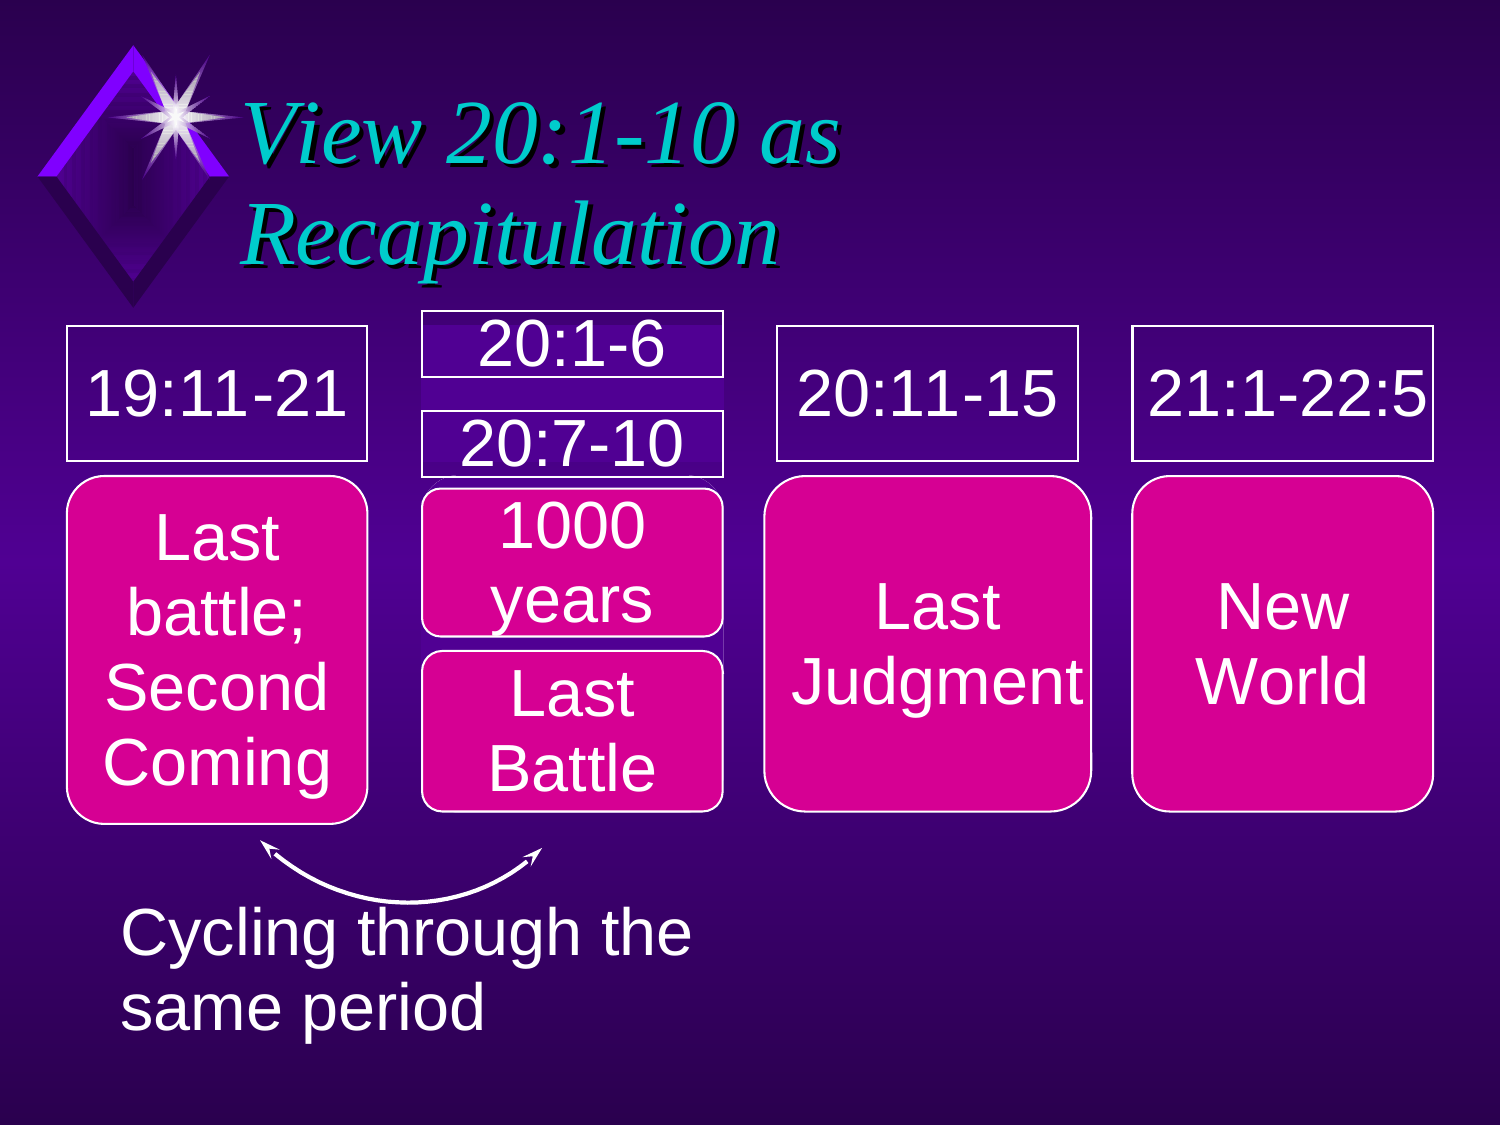

# View 20:1-10 as Recapitulation
20:1-6
20:7-10
1000
years
Last
Battle
19:11-21
20:1-10
20:11-15
21:1-22:5
Cycling through the same period
Last
battle;
Second
Coming
Reign of
1000
years
Last
Judgment
New
World